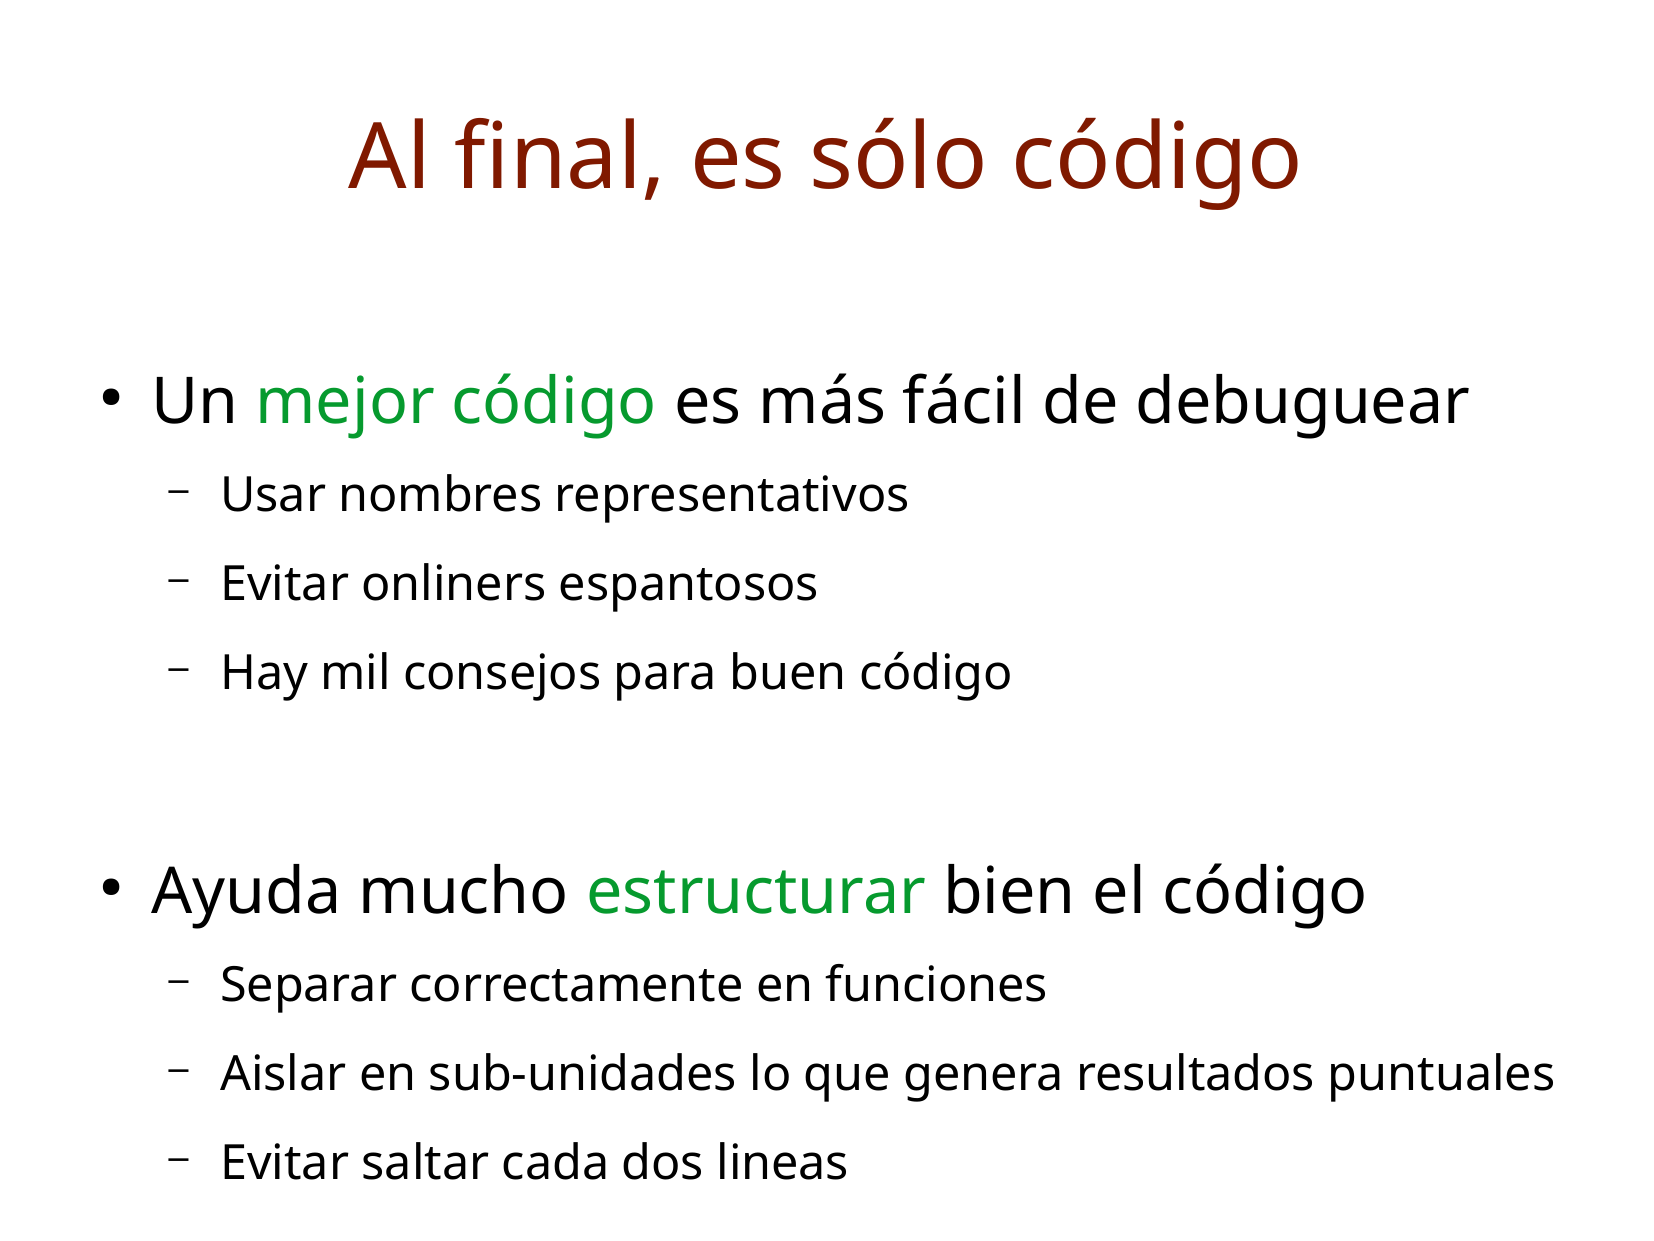

# Al final, es sólo código
Un mejor código es más fácil de debuguear
Usar nombres representativos
Evitar onliners espantosos
Hay mil consejos para buen código
Ayuda mucho estructurar bien el código
Separar correctamente en funciones
Aislar en sub-unidades lo que genera resultados puntuales
Evitar saltar cada dos lineas